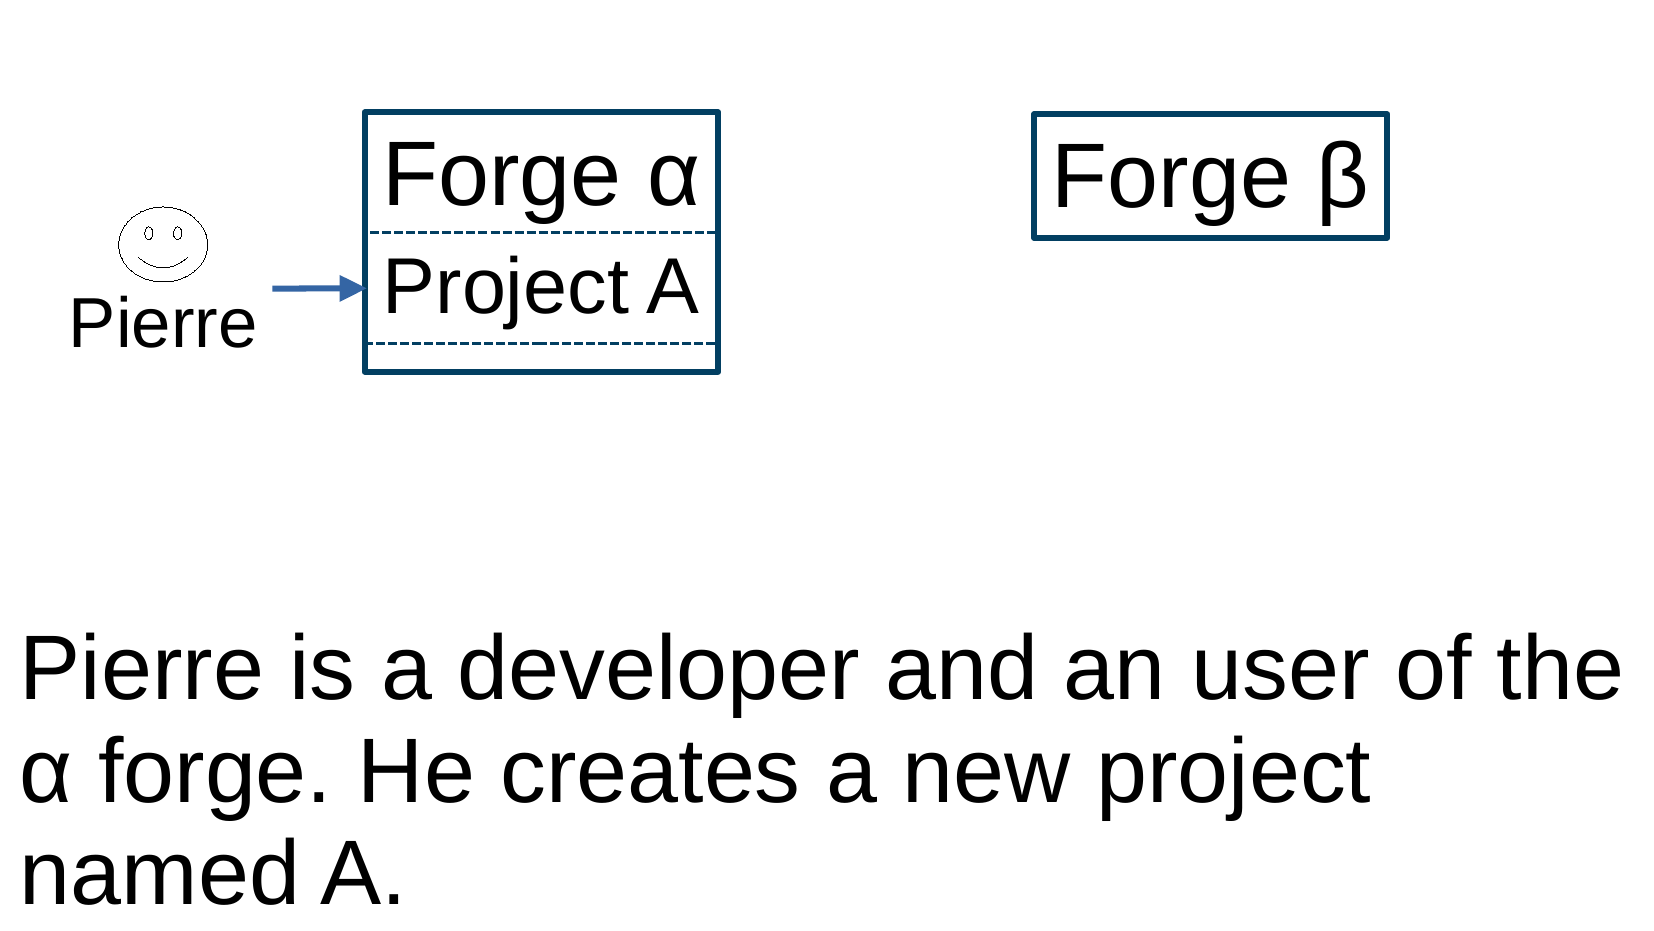

Forge α
Forge β
Pierre
Project A
# Pierre is a developer and an user of the α forge. He creates a new project named A.